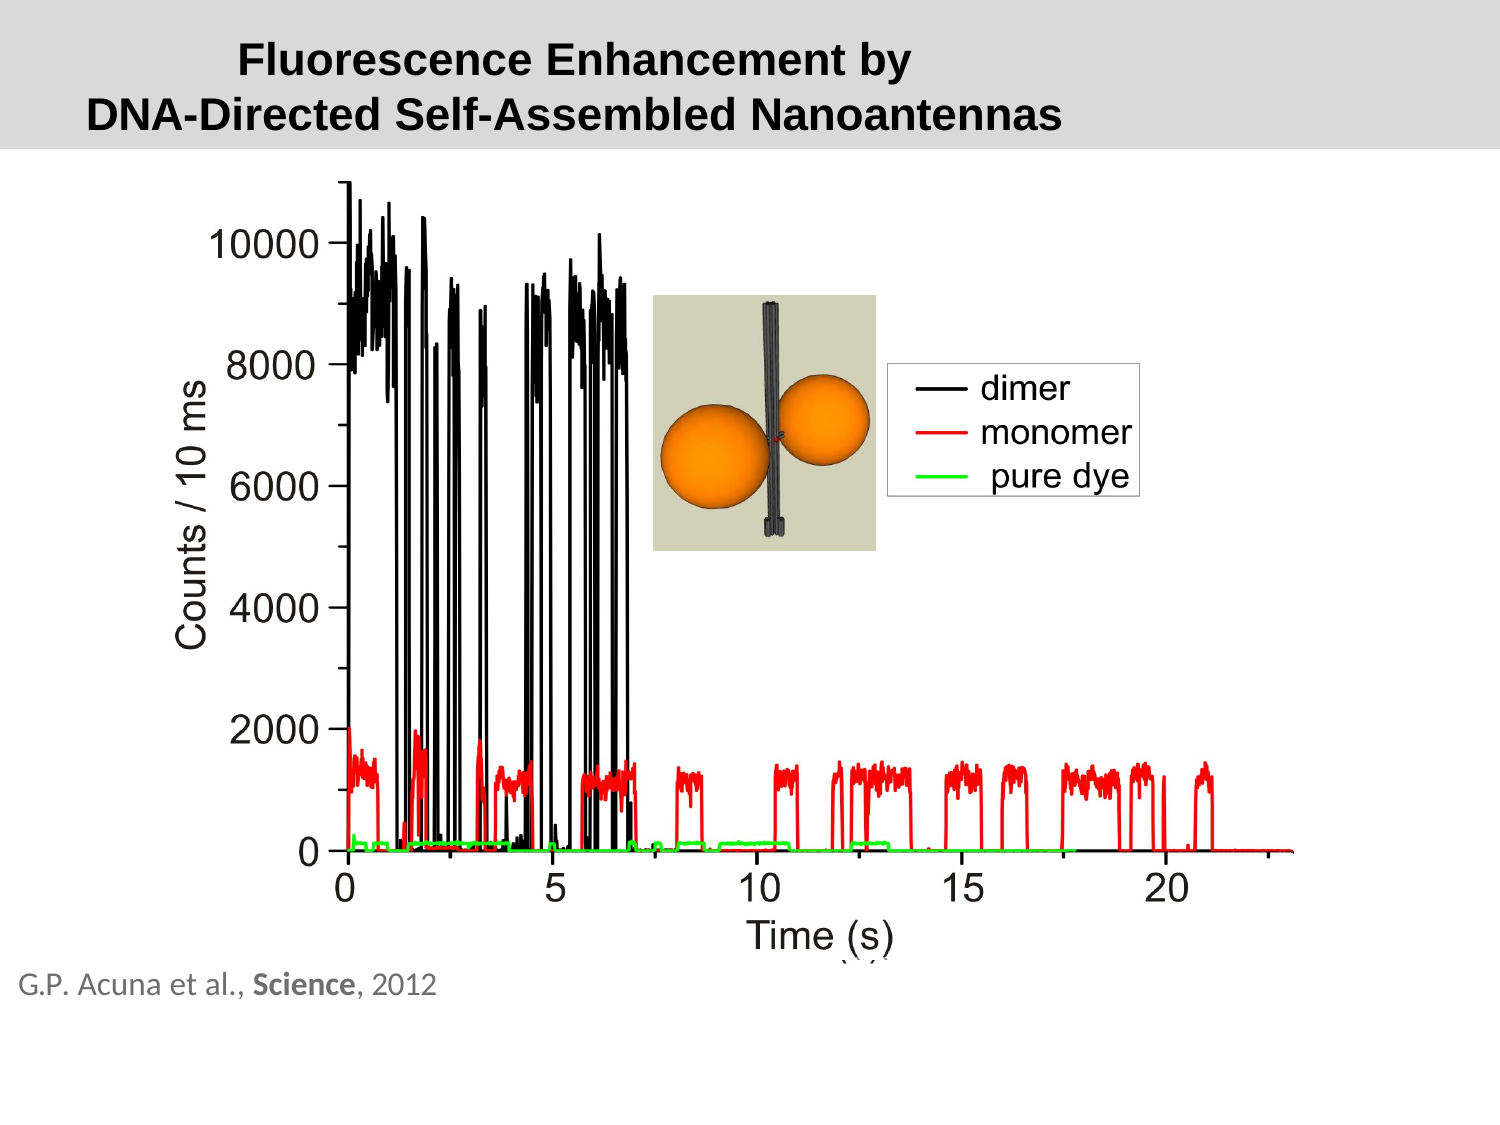

# Fluorescence Enhancement by
DNA-Directed Self-Assembled Nanoantennas
G.P. Acuna et al., Science, 2012